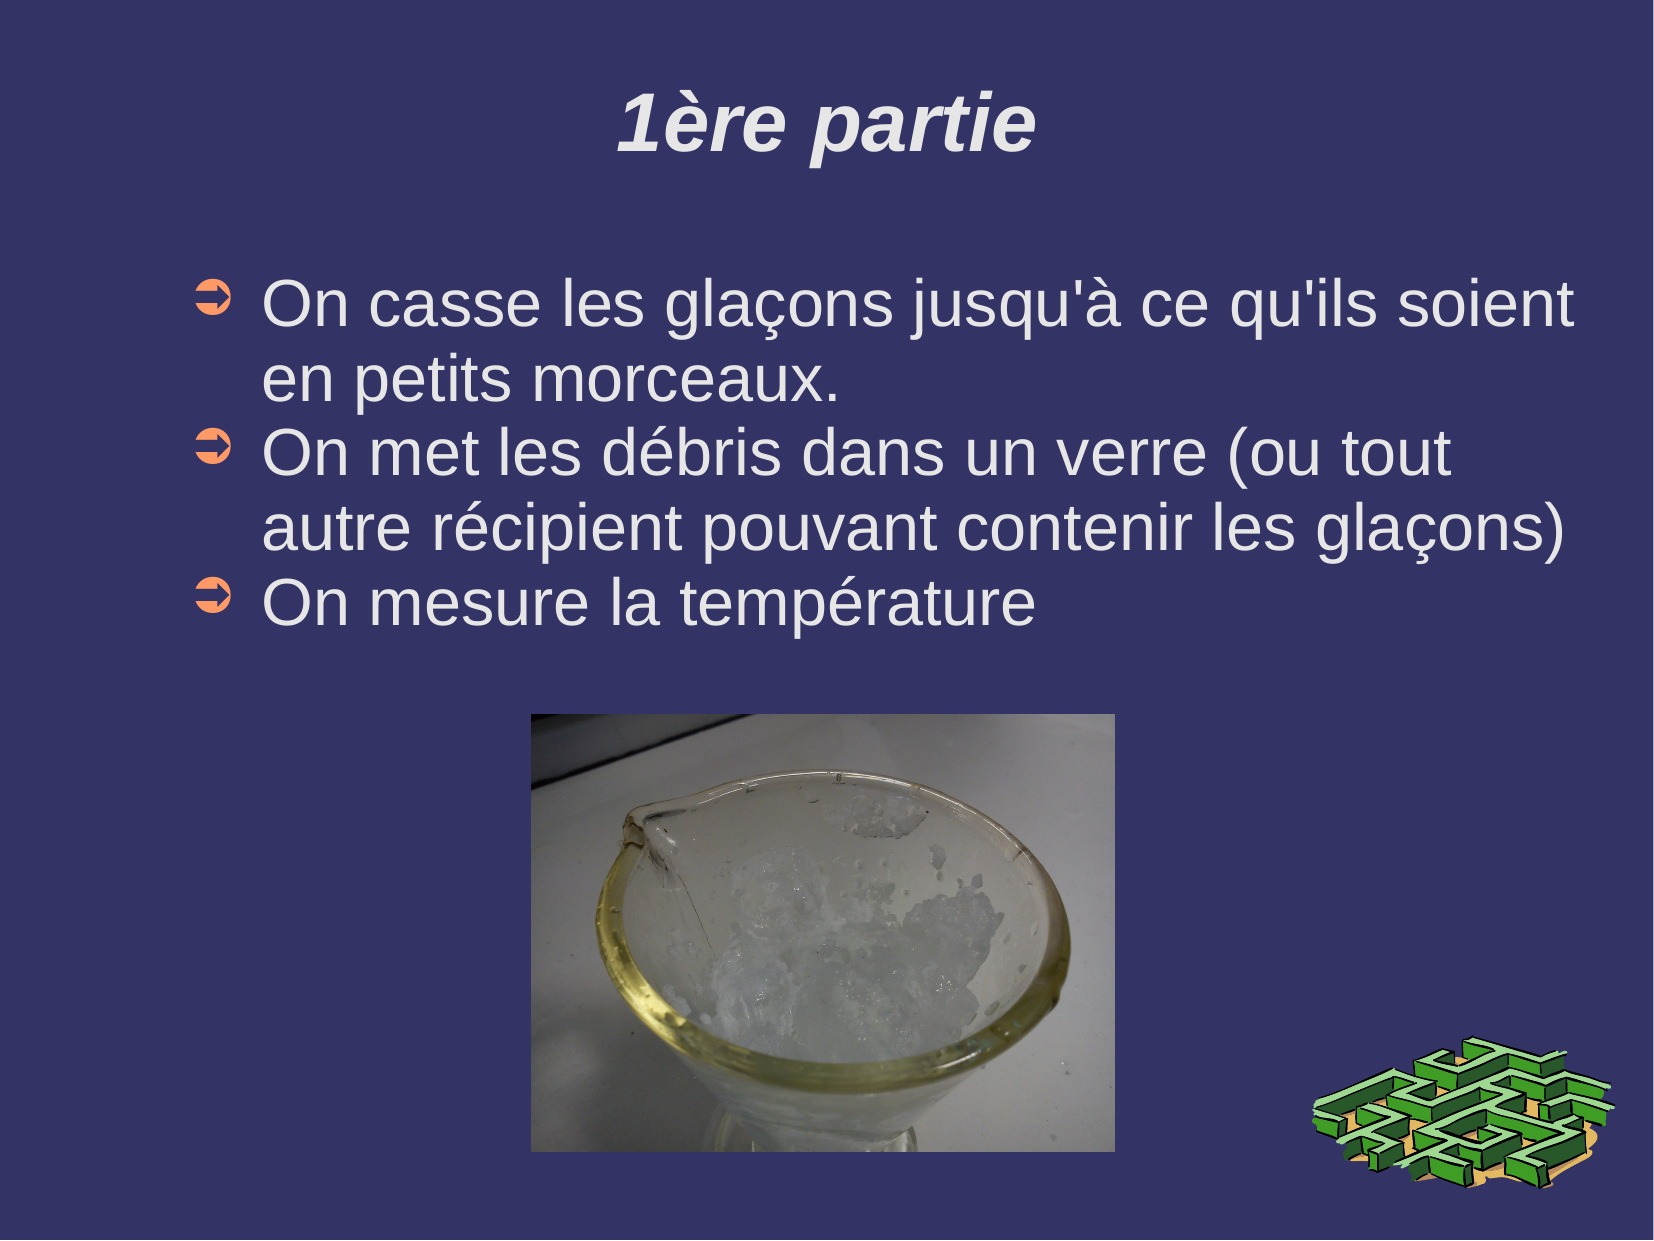

# 1ère partie
On casse les glaçons jusqu'à ce qu'ils soient en petits morceaux.
On met les débris dans un verre (ou tout autre récipient pouvant contenir les glaçons)
On mesure la température